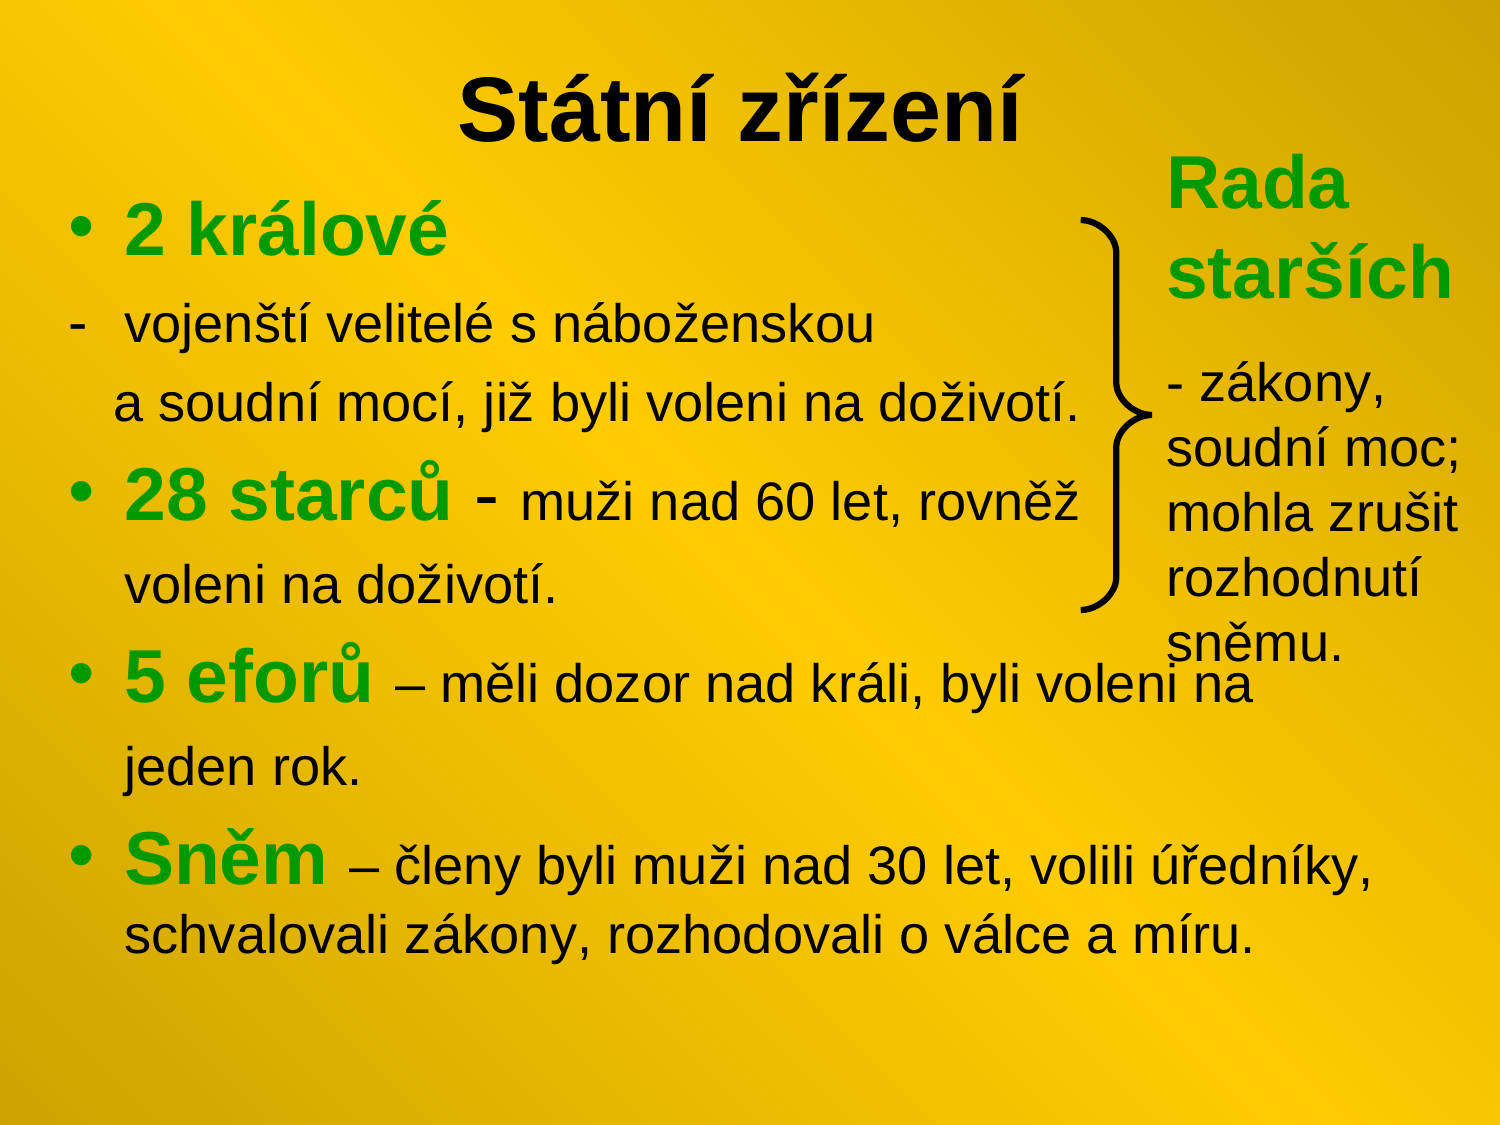

Státní zřízení
Rada starších
- zákony, soudní moc; mohla zrušit rozhodnutí sněmu.
# 2 králové
- 	vojenští velitelé s náboženskou
 a soudní mocí, již byli voleni na doživotí.
28 starců - muži nad 60 let, rovněž
	voleni na doživotí.
5 eforů – měli dozor nad králi, byli voleni na
	jeden rok.
Sněm – členy byli muži nad 30 let, volili úředníky, schvalovali zákony, rozhodovali o válce a míru.